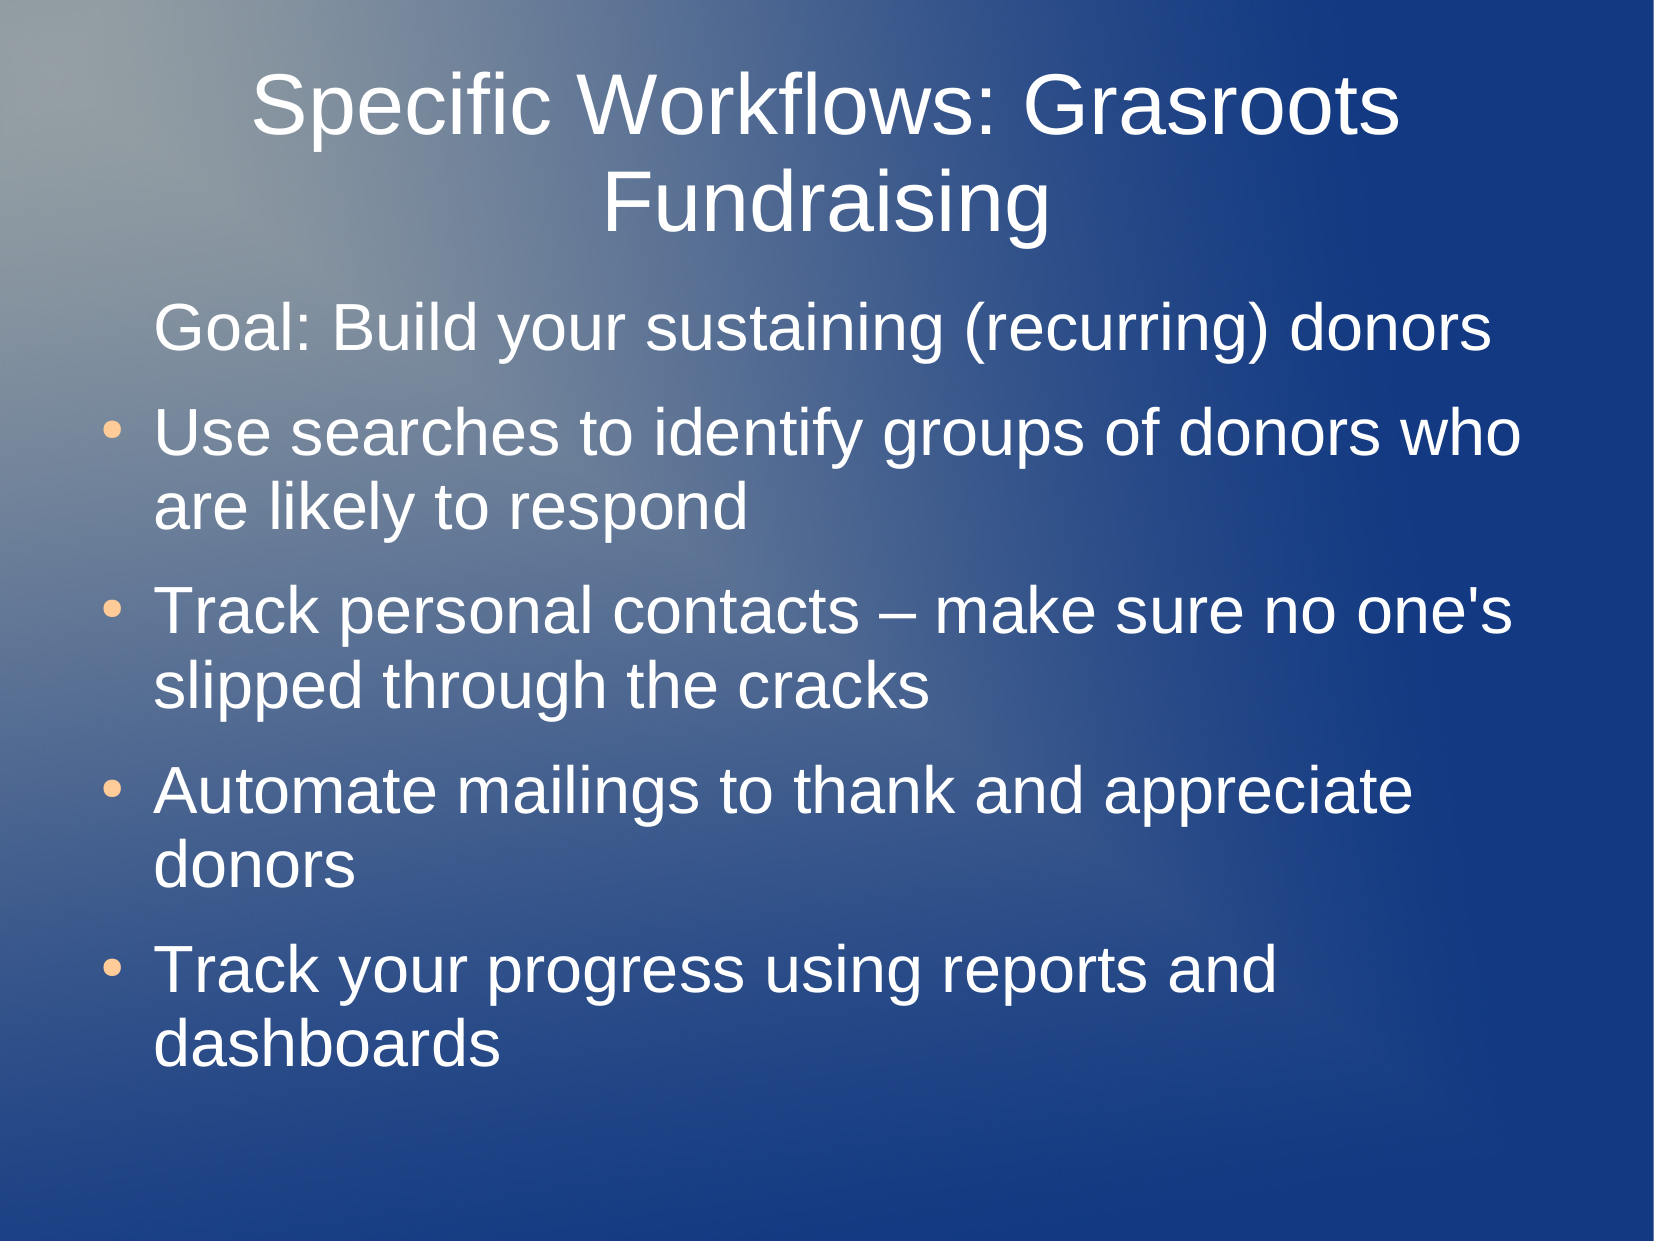

# Specific Workflows: Grasroots Fundraising
Goal: Build your sustaining (recurring) donors
Use searches to identify groups of donors who are likely to respond
Track personal contacts – make sure no one's slipped through the cracks
Automate mailings to thank and appreciate donors
Track your progress using reports and dashboards